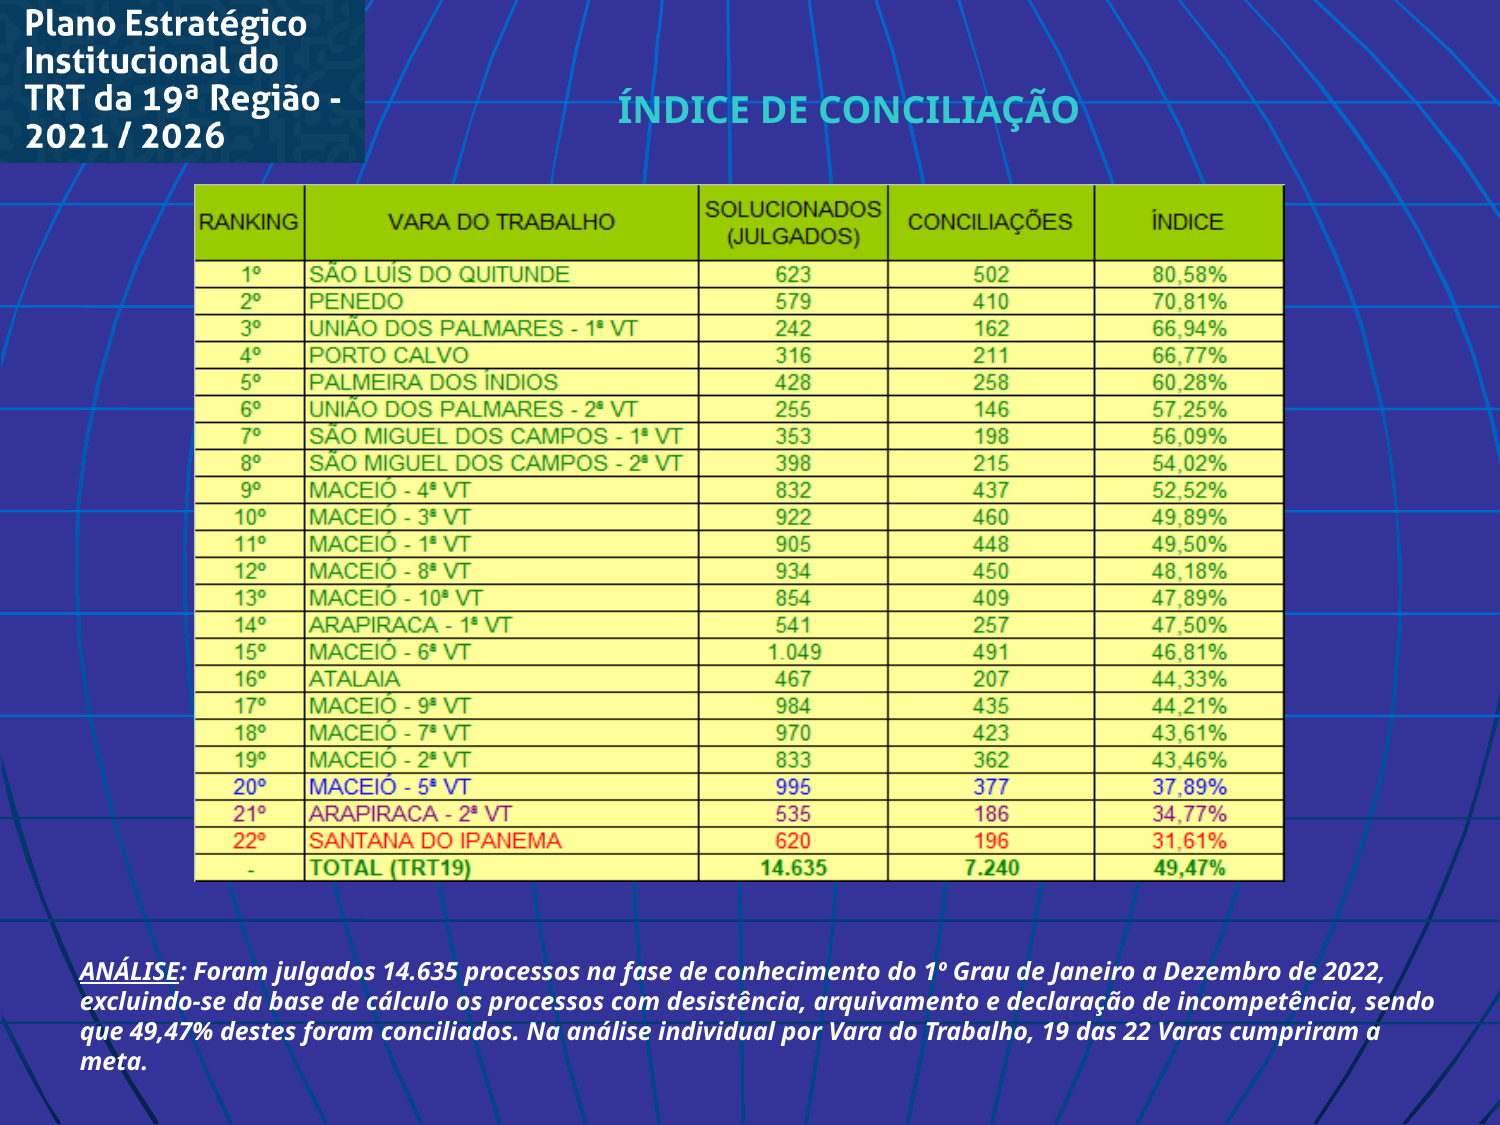

ÍNDICE DE CONCILIAÇÃO
ANÁLISE: Foram julgados 14.635 processos na fase de conhecimento do 1º Grau de Janeiro a Dezembro de 2022, excluindo-se da base de cálculo os processos com desistência, arquivamento e declaração de incompetência, sendo que 49,47% destes foram conciliados. Na análise individual por Vara do Trabalho, 19 das 22 Varas cumpriram a meta.